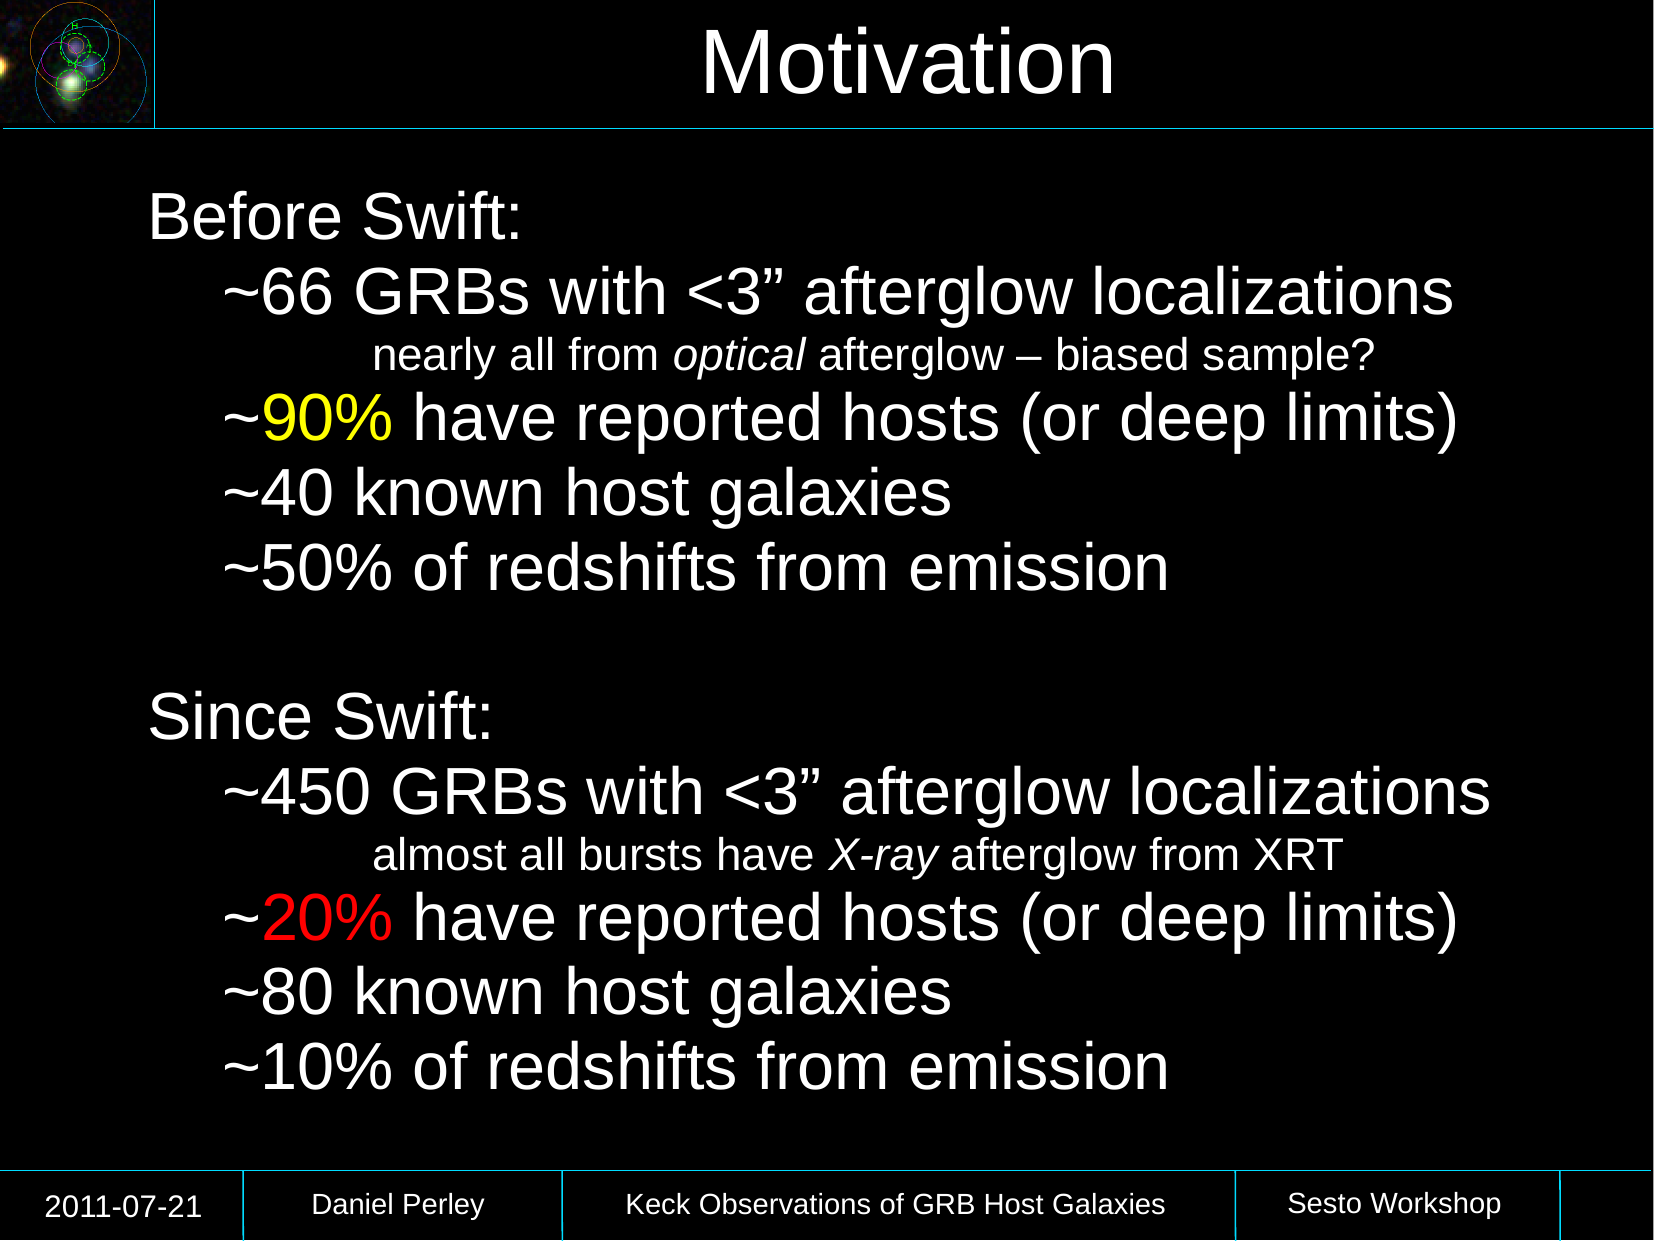

# Motivation
Before Swift:
	~66 GRBs with <3” afterglow localizations
			nearly all from optical afterglow – biased sample?
	~90% have reported hosts (or deep limits)
	~40 known host galaxies
	~50% of redshifts from emission
Since Swift:
	~450 GRBs with <3” afterglow localizations
			almost all bursts have X-ray afterglow from XRT
	~20% have reported hosts (or deep limits)
	~80 known host galaxies
	~10% of redshifts from emission